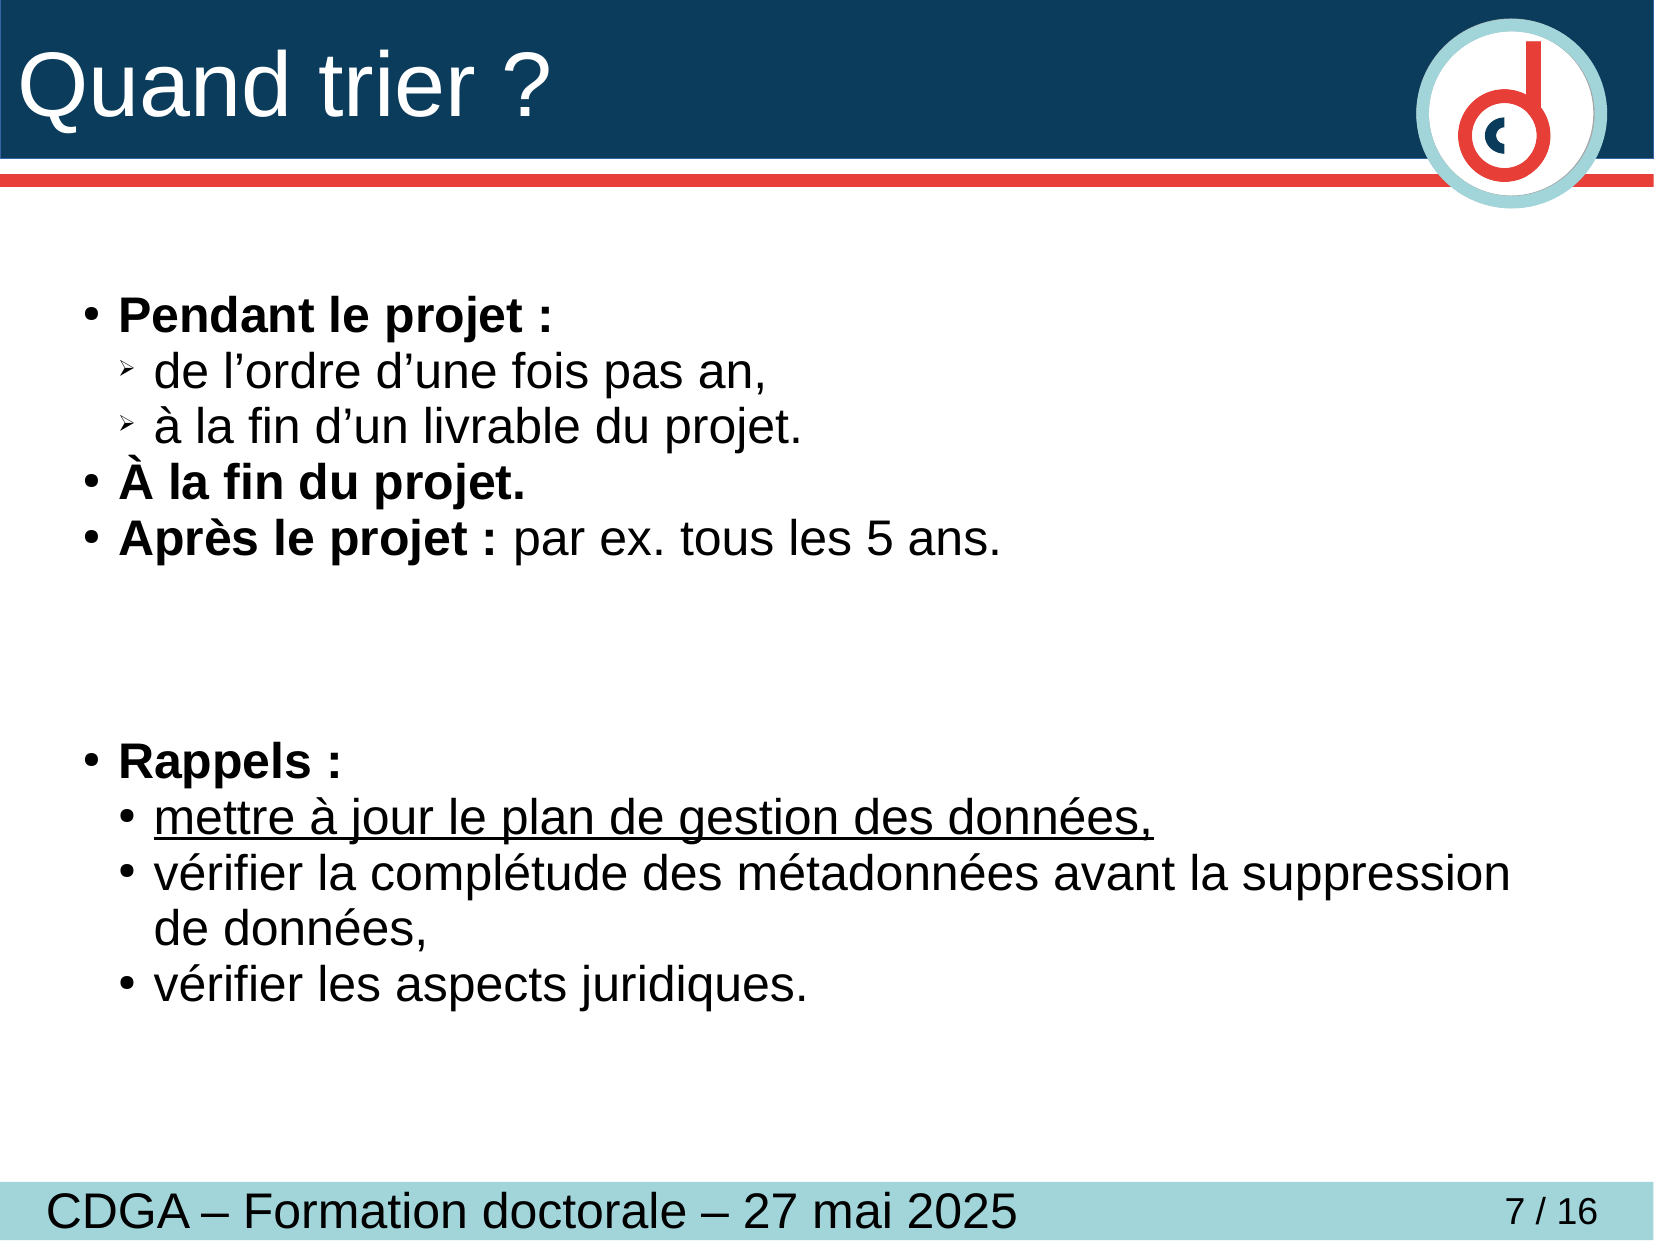

# Quand trier ?
Pendant le projet :
de l’ordre d’une fois pas an,
à la fin d’un livrable du projet.
À la fin du projet.
Après le projet : par ex. tous les 5 ans.
Rappels :
mettre à jour le plan de gestion des données,
vérifier la complétude des métadonnées avant la suppression de données,
vérifier les aspects juridiques.